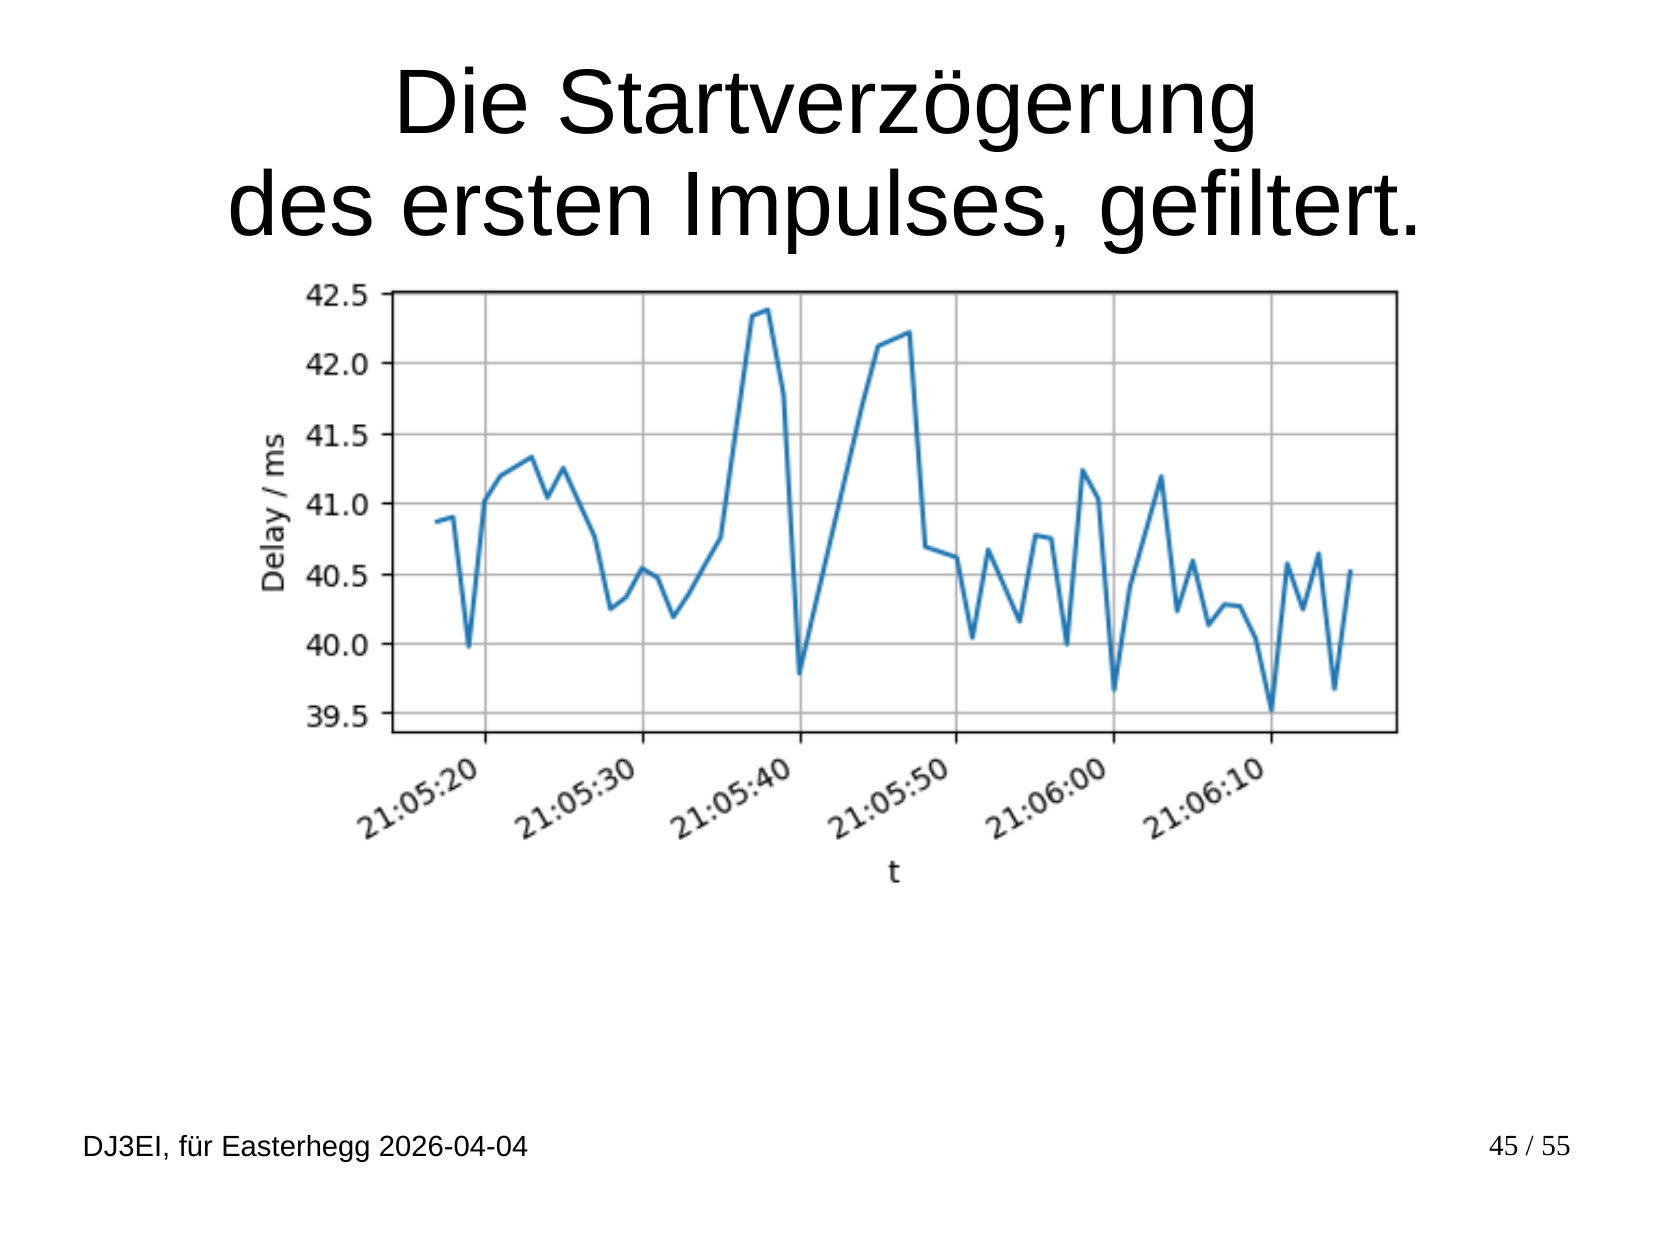

# Die Startverzögerung des ersten Impulses, gefiltert.
45